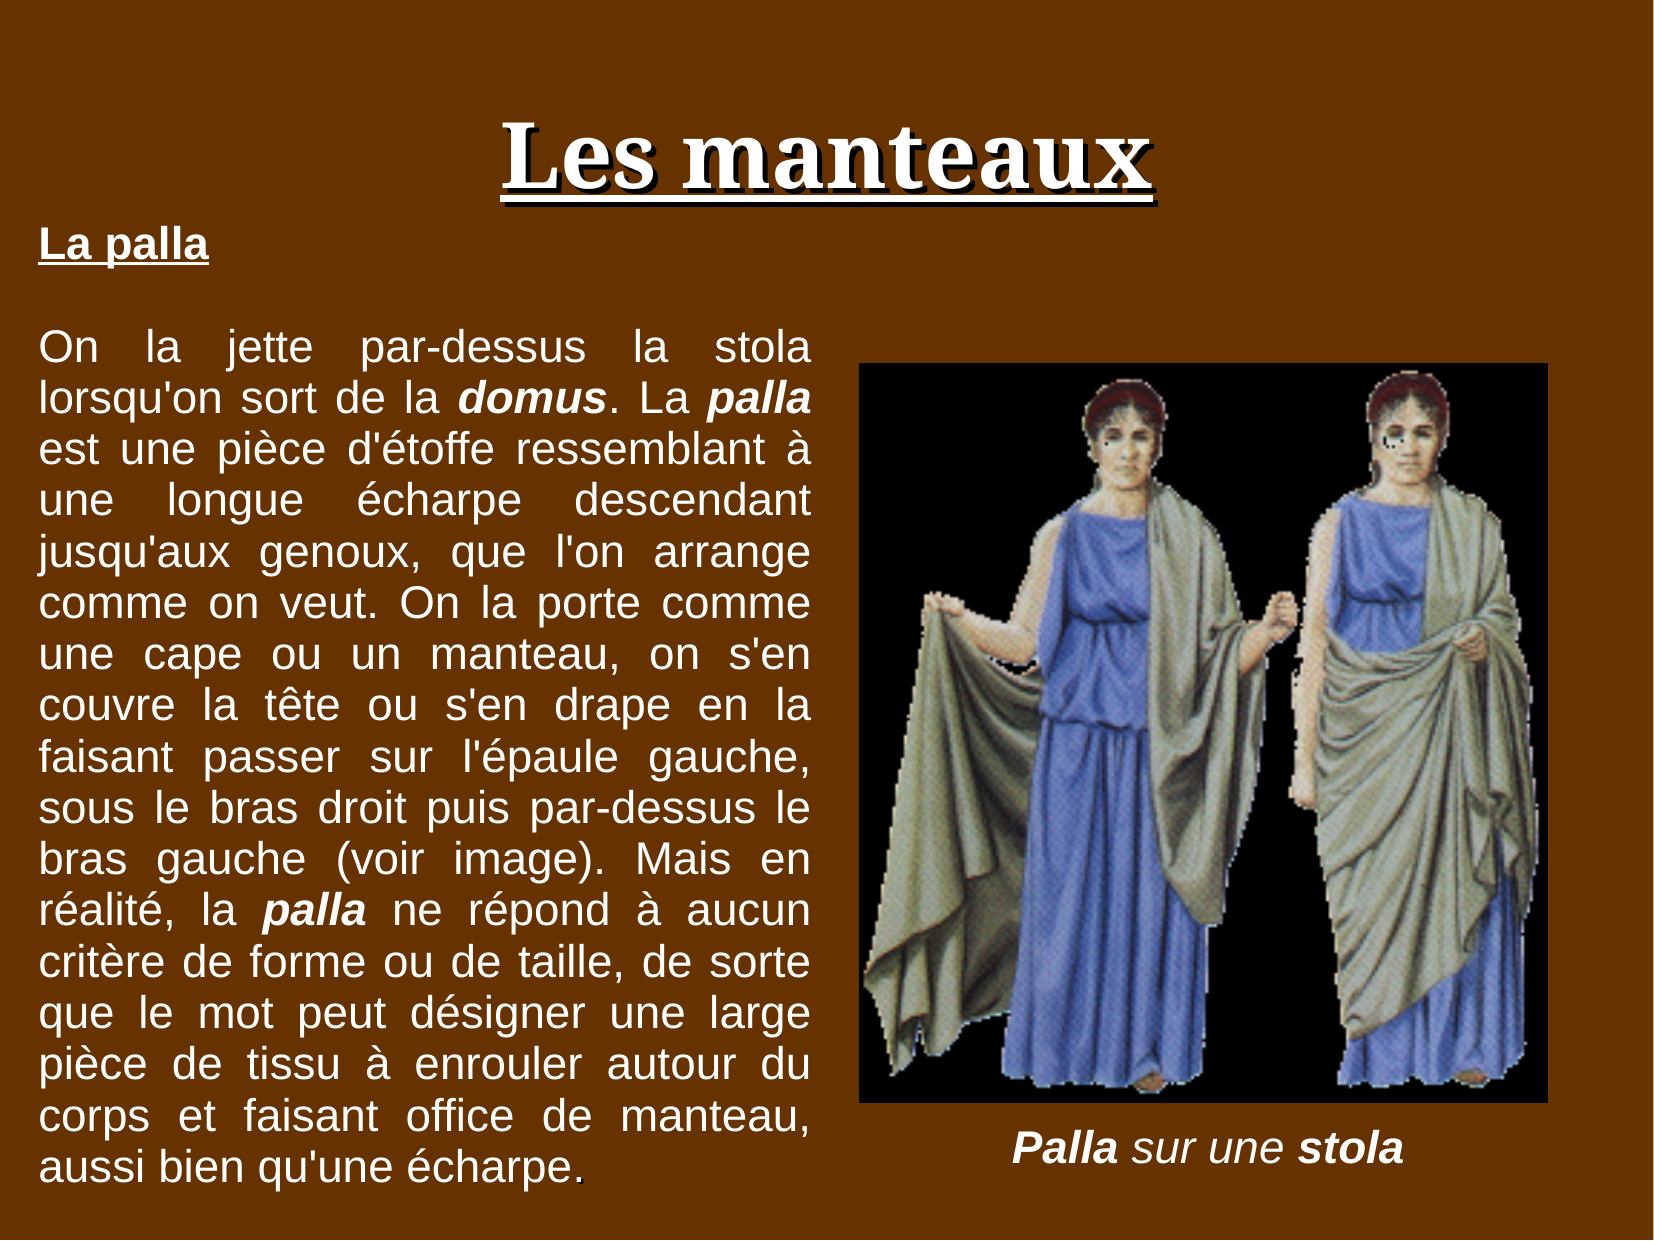

# Les manteaux
La palla
On la jette par-dessus la stola lorsqu'on sort de la domus. La palla est une pièce d'étoffe ressemblant à une longue écharpe descendant jusqu'aux genoux, que l'on arrange comme on veut. On la porte comme une cape ou un manteau, on s'en couvre la tête ou s'en drape en la faisant passer sur l'épaule gauche, sous le bras droit puis par-dessus le bras gauche (voir image). Mais en réalité, la palla ne répond à aucun critère de forme ou de taille, de sorte que le mot peut désigner une large pièce de tissu à enrouler autour du corps et faisant office de manteau, aussi bien qu'une écharpe.
Palla sur une stola